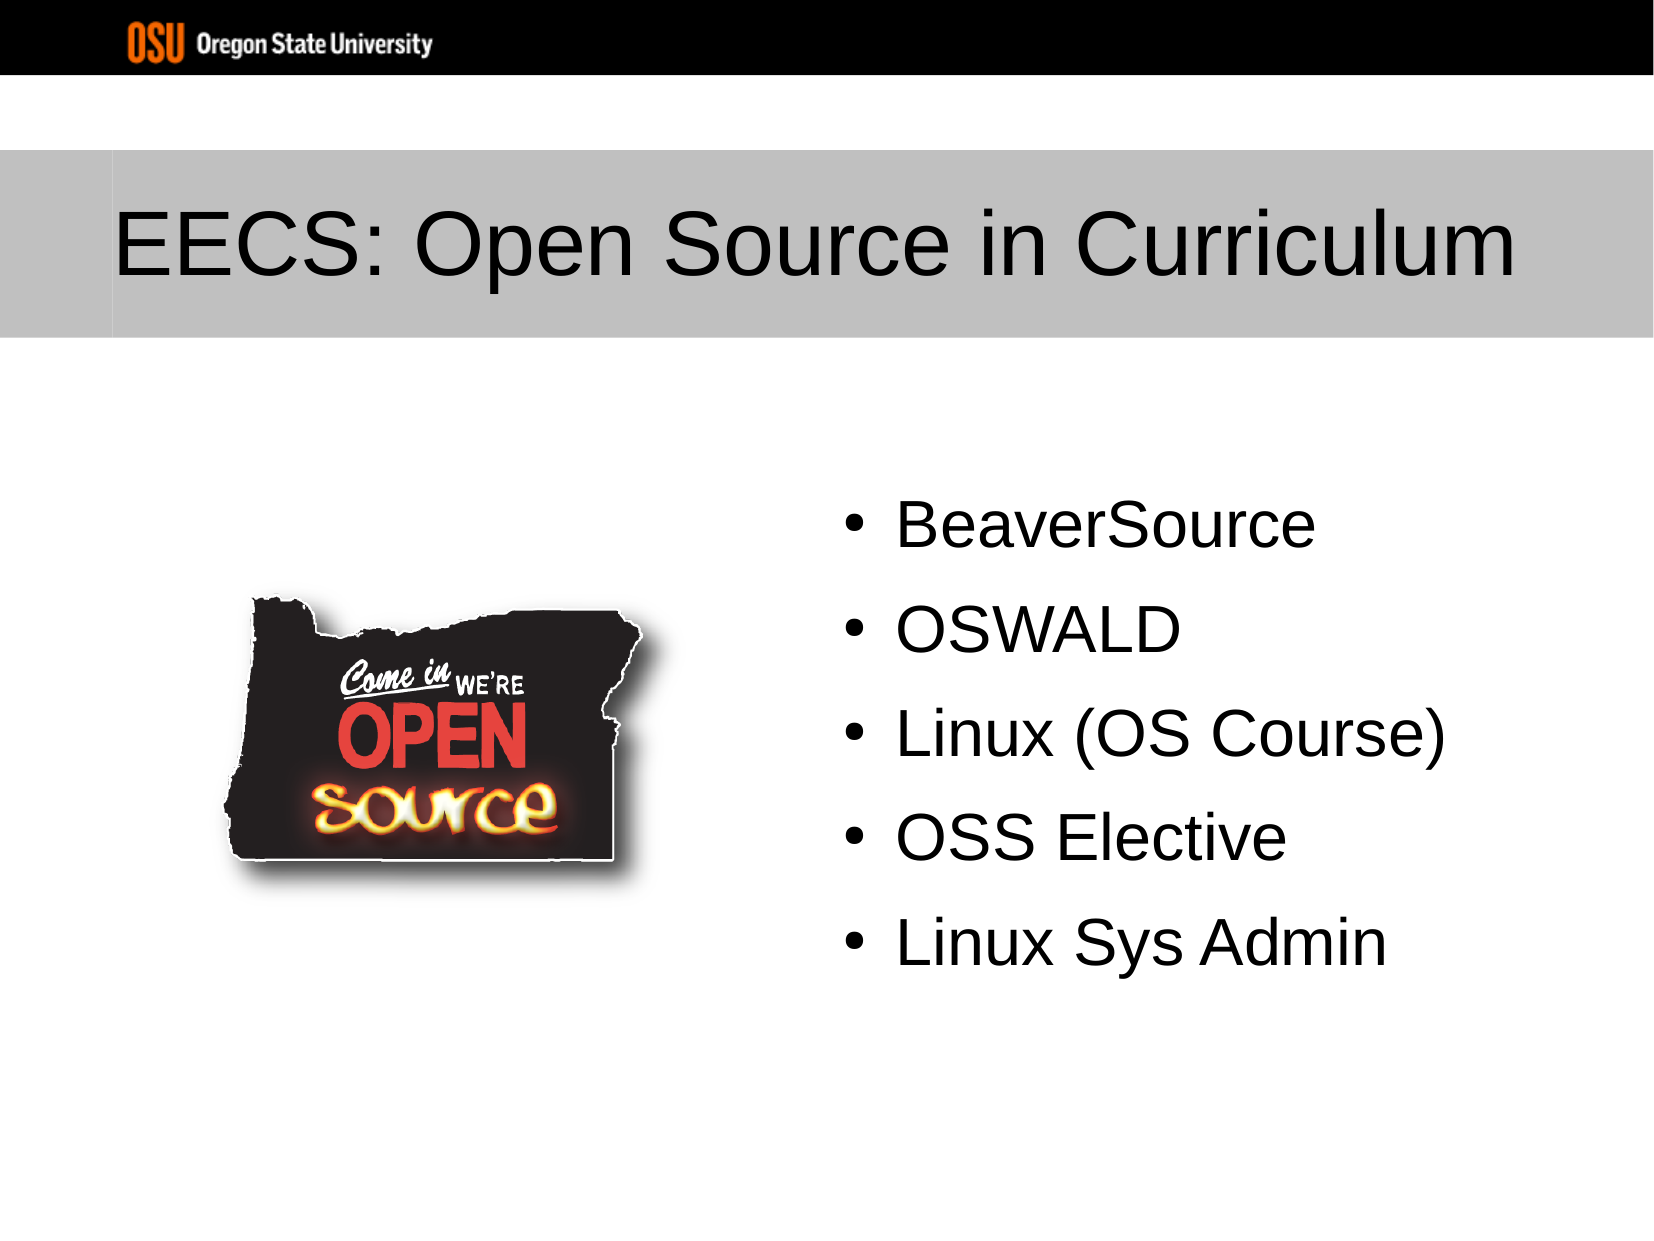

# EECS: Open Source in Curriculum
BeaverSource
OSWALD
Linux (OS Course)
OSS Elective
Linux Sys Admin